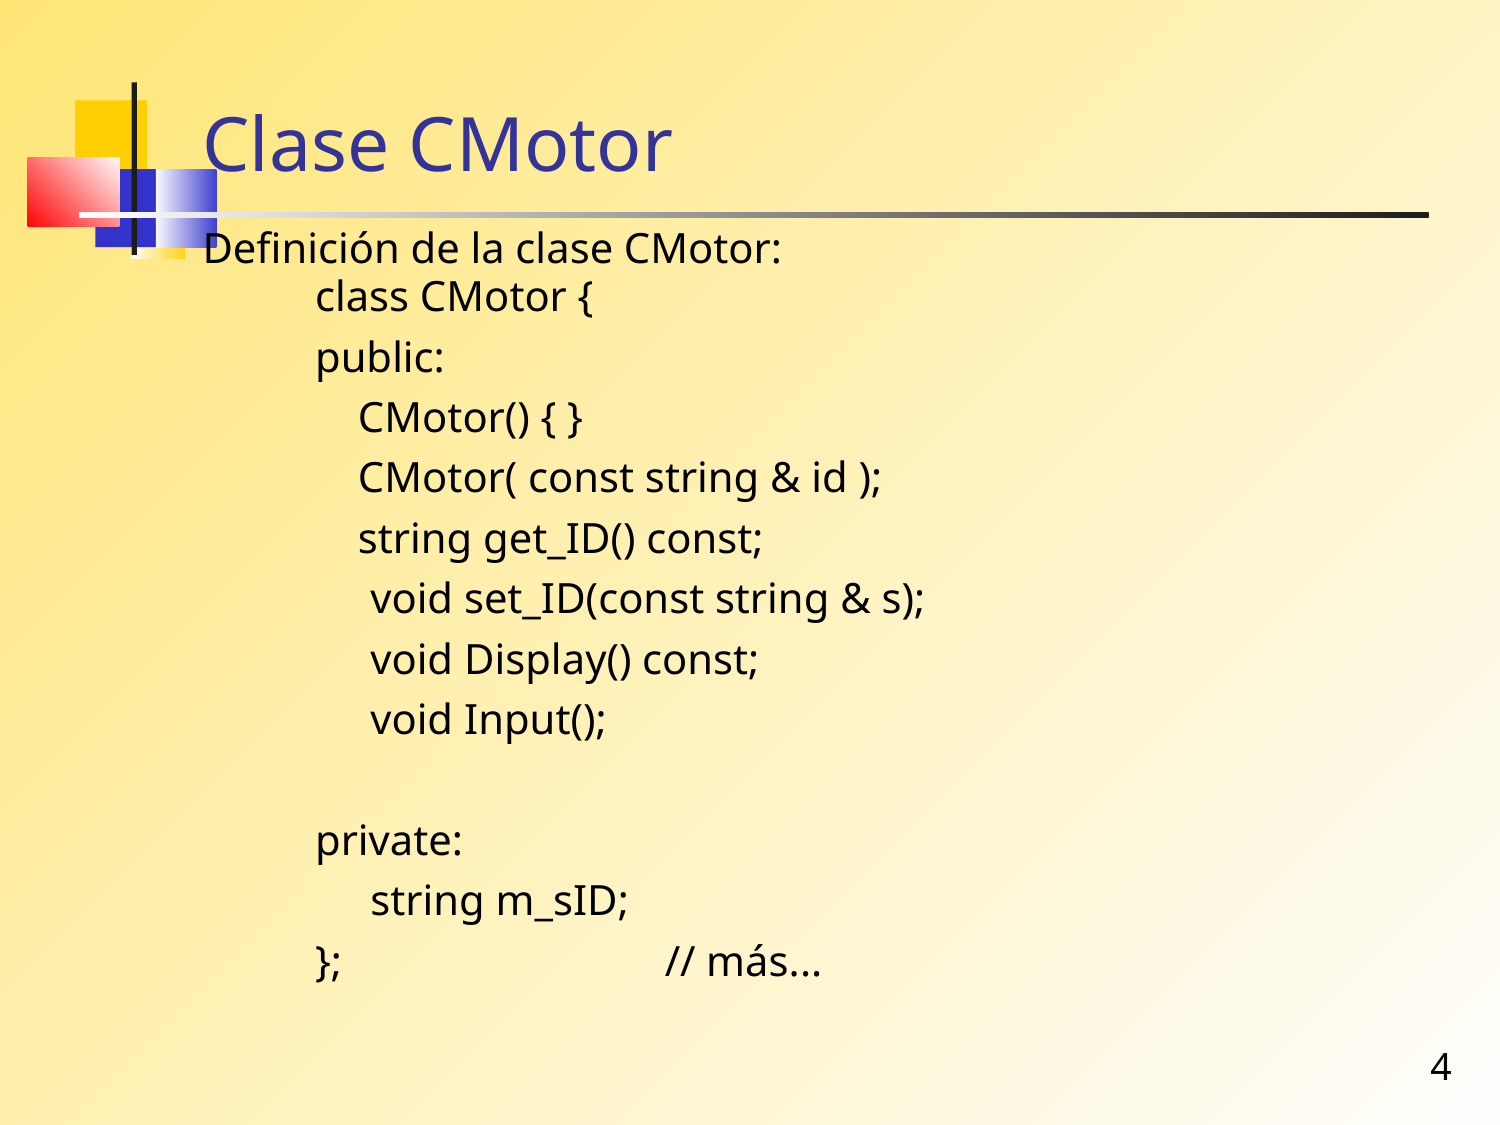

# Clase CMotor
Definición de la clase CMotor:
class CMotor {
public:
 CMotor() { }
 CMotor( const string & id );
 string get_ID() const;
	void set_ID(const string & s);
	void Display() const;
	void Input();
private:
	string m_sID;
}; // más...
4